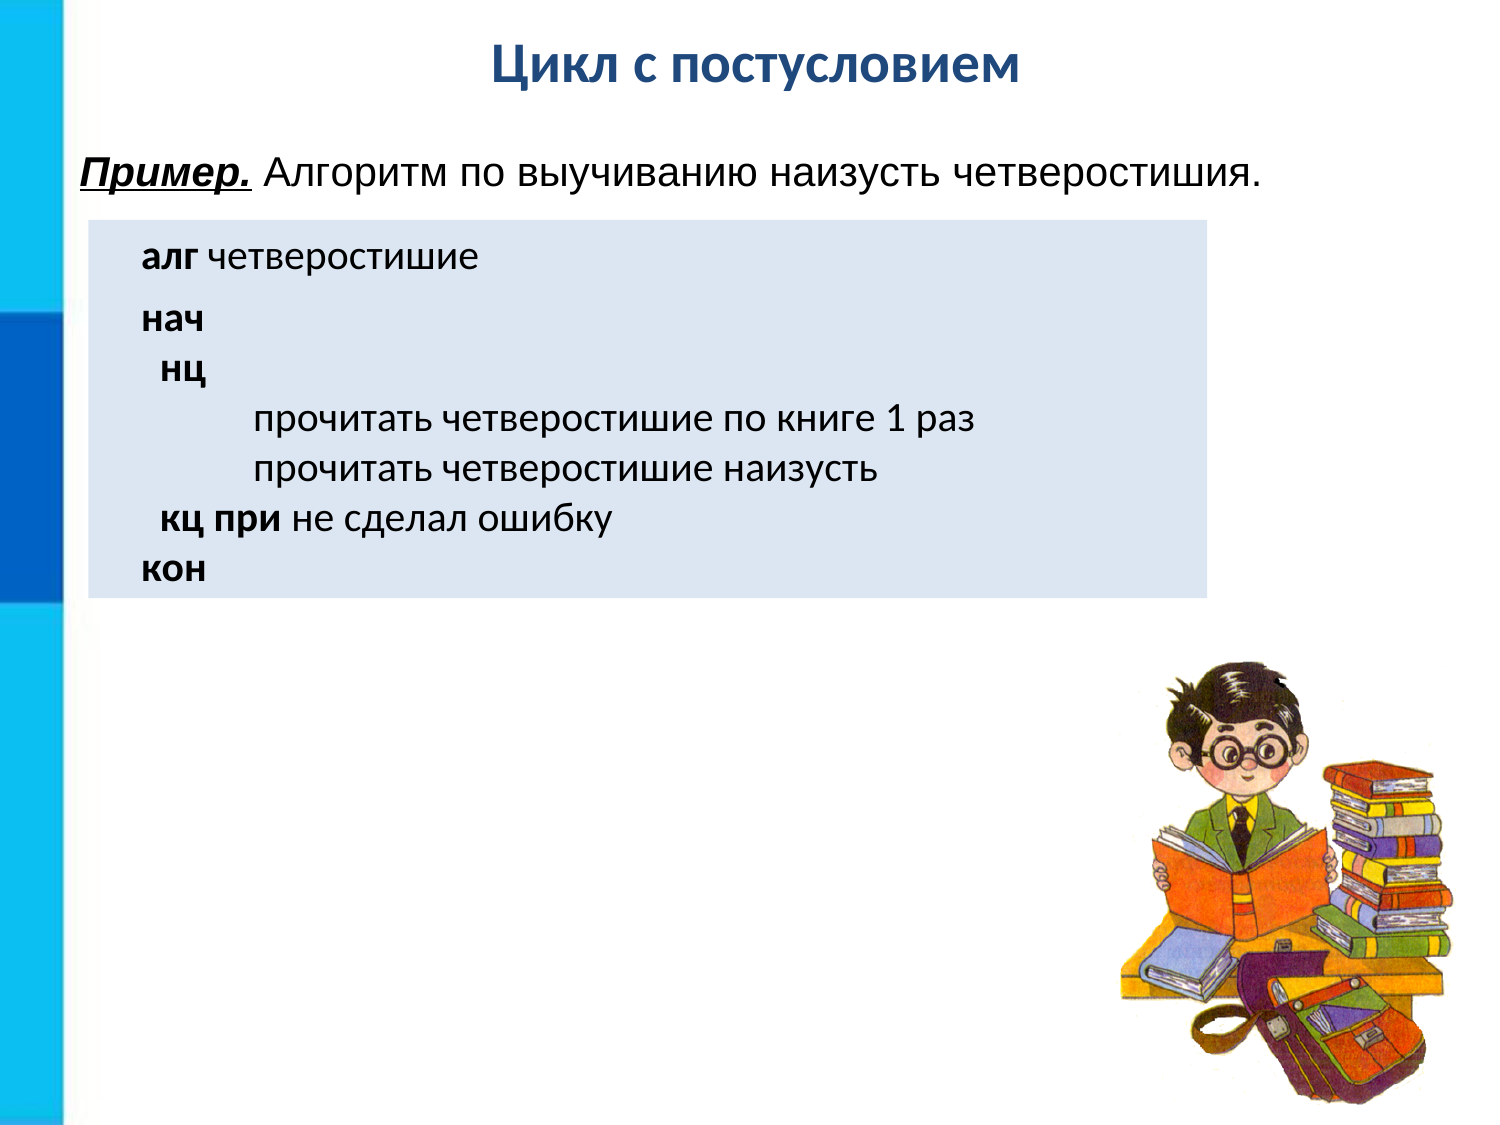

Цикл с постусловием
Пример. Алгоритм по выучиванию наизусть четверостишия.
 алг четверостишие
 нач
 нц
 	прочитать четверостишие по книге 1 раз
 	прочитать четверостишие наизусть
 кц при не сделал ошибку
 кон